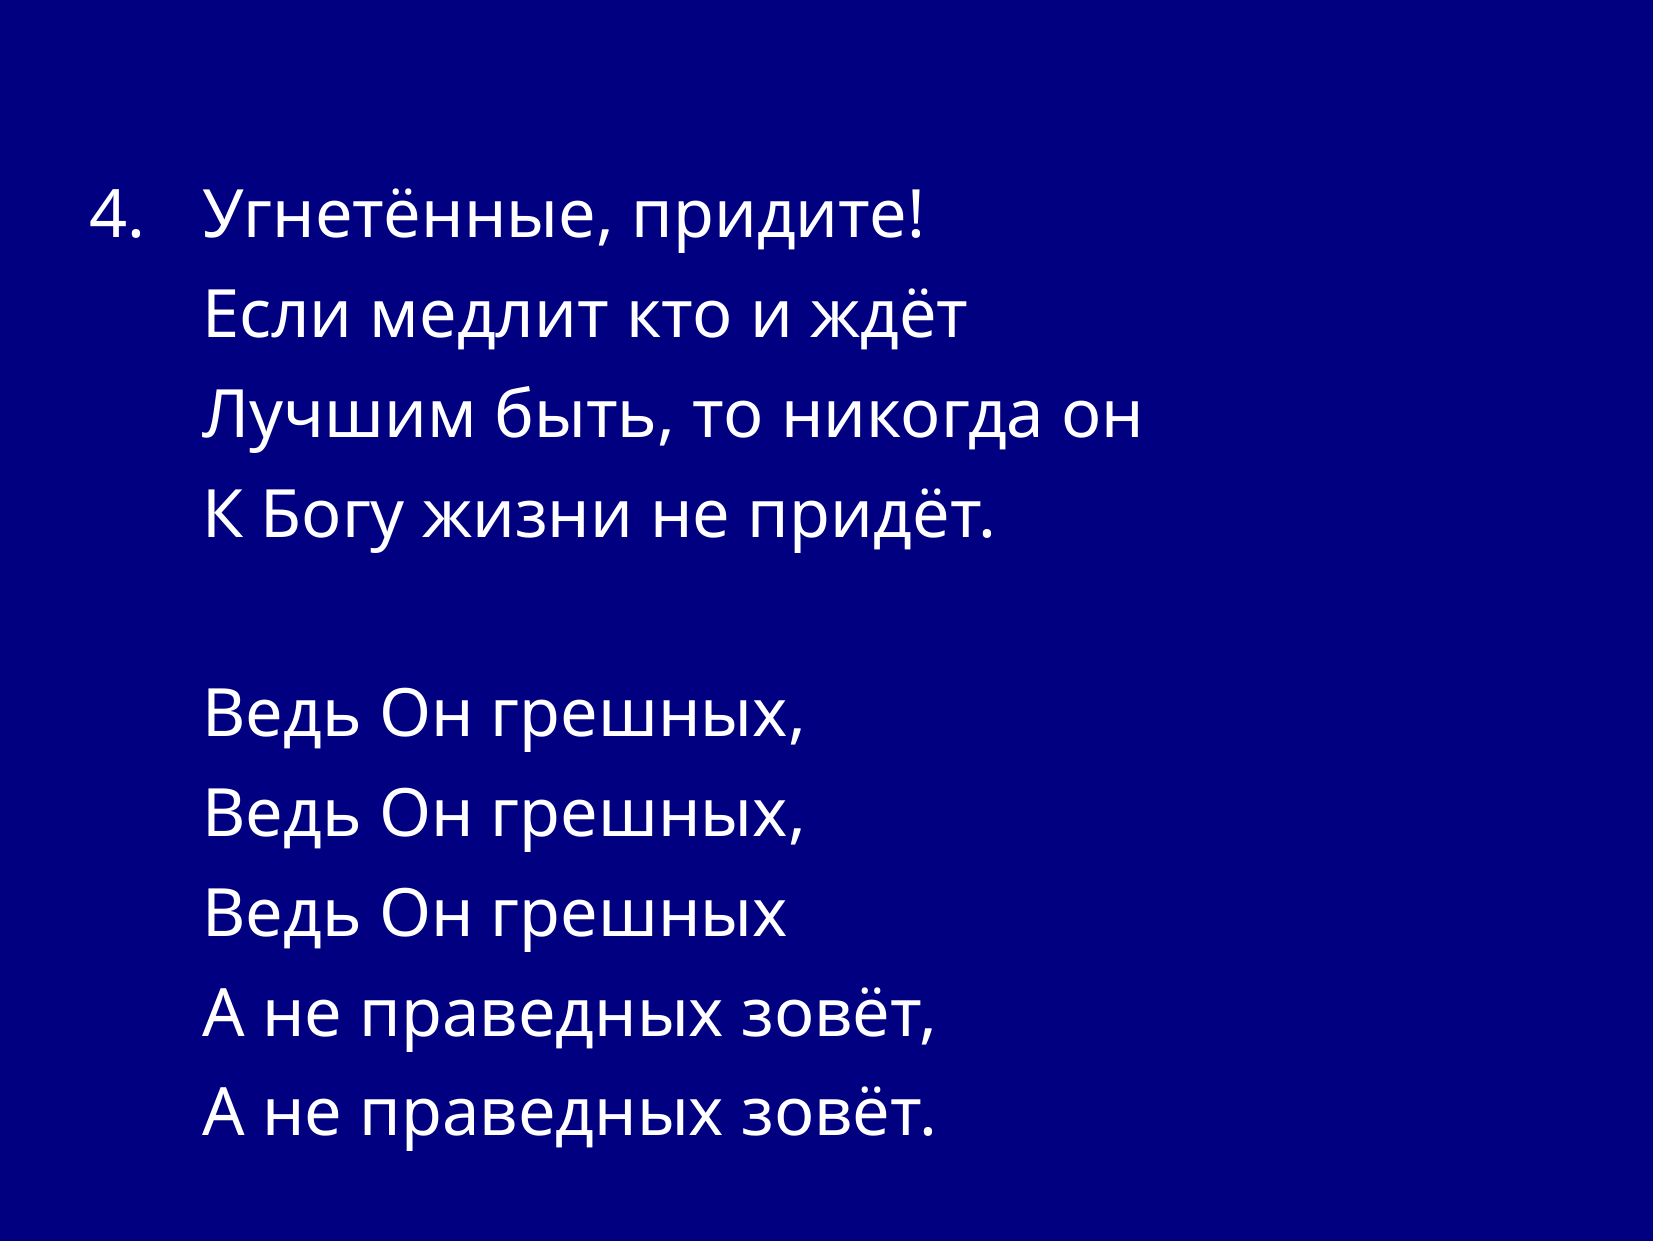

4.	Угнетённые, придите!
	Если медлит кто и ждёт
	Лучшим быть, то никогда он
	К Богу жизни не придёт.
	Ведь Он грешных,
	Ведь Он грешных,
	Ведь Он грешных
	А не праведных зовёт,
	А не праведных зовёт.